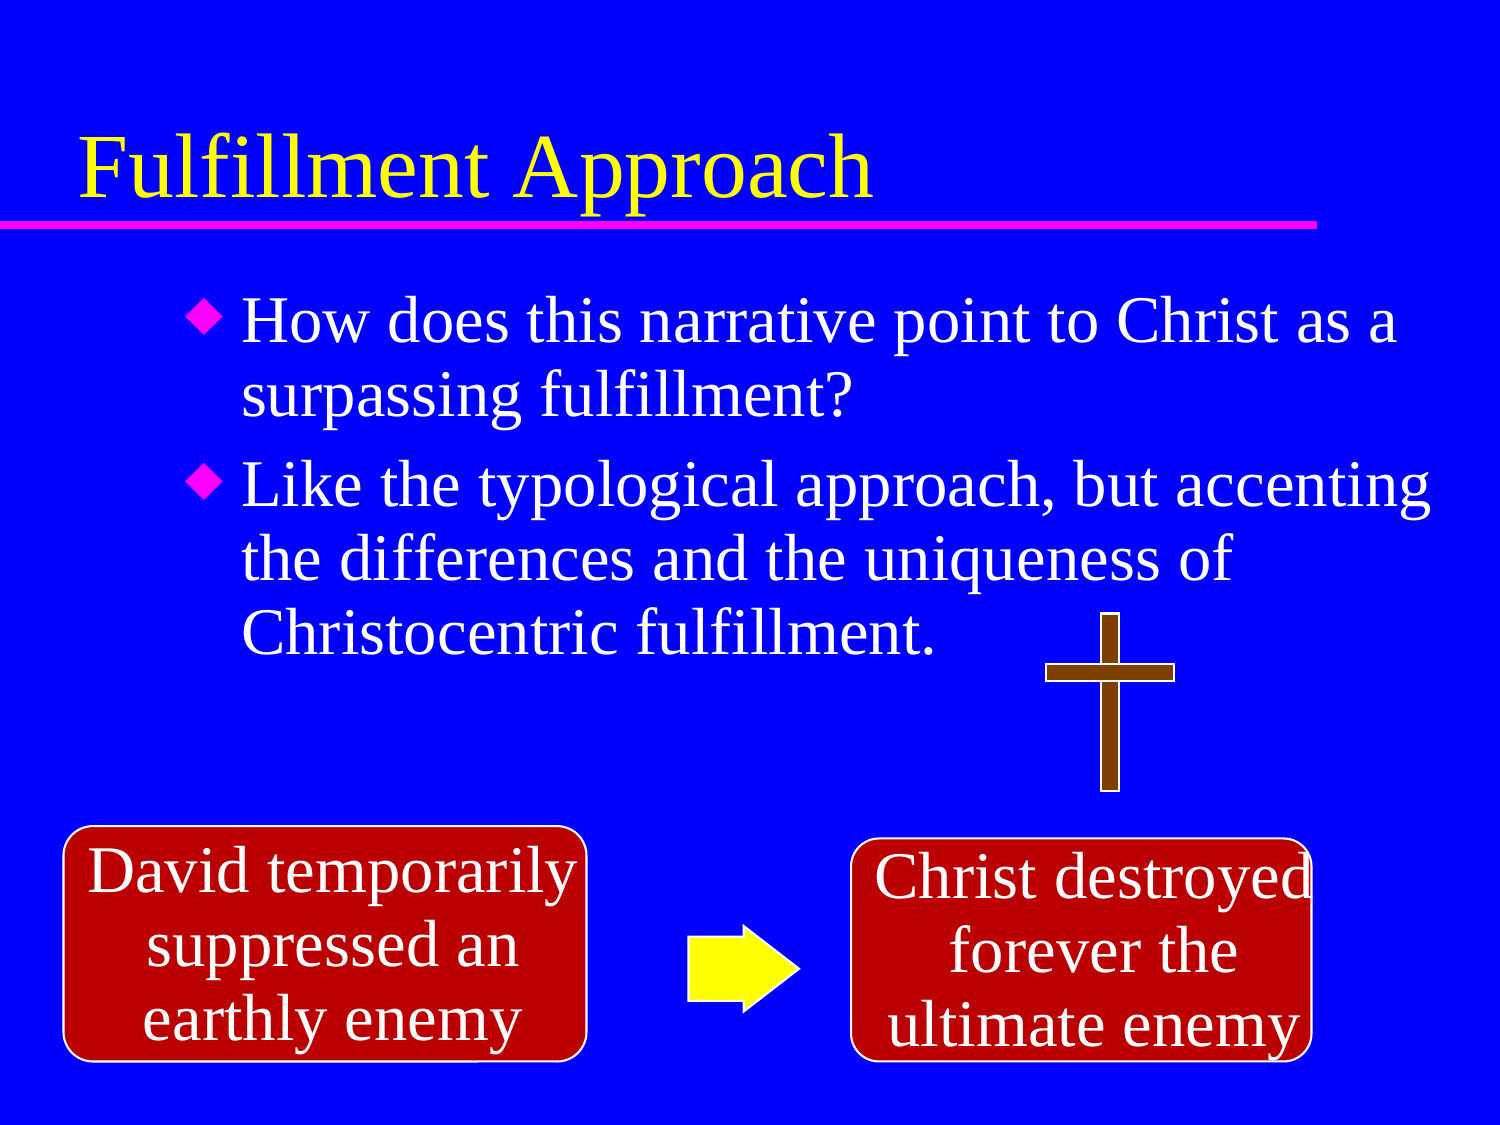

# Fulfillment Approach
How does this narrative point to Christ as a surpassing fulfillment?
Like the typological approach, but accenting the differences and the uniqueness of Christocentric fulfillment.
Christ destroyed
forever the
ultimate enemy
David temporarily
suppressed an
earthly enemy